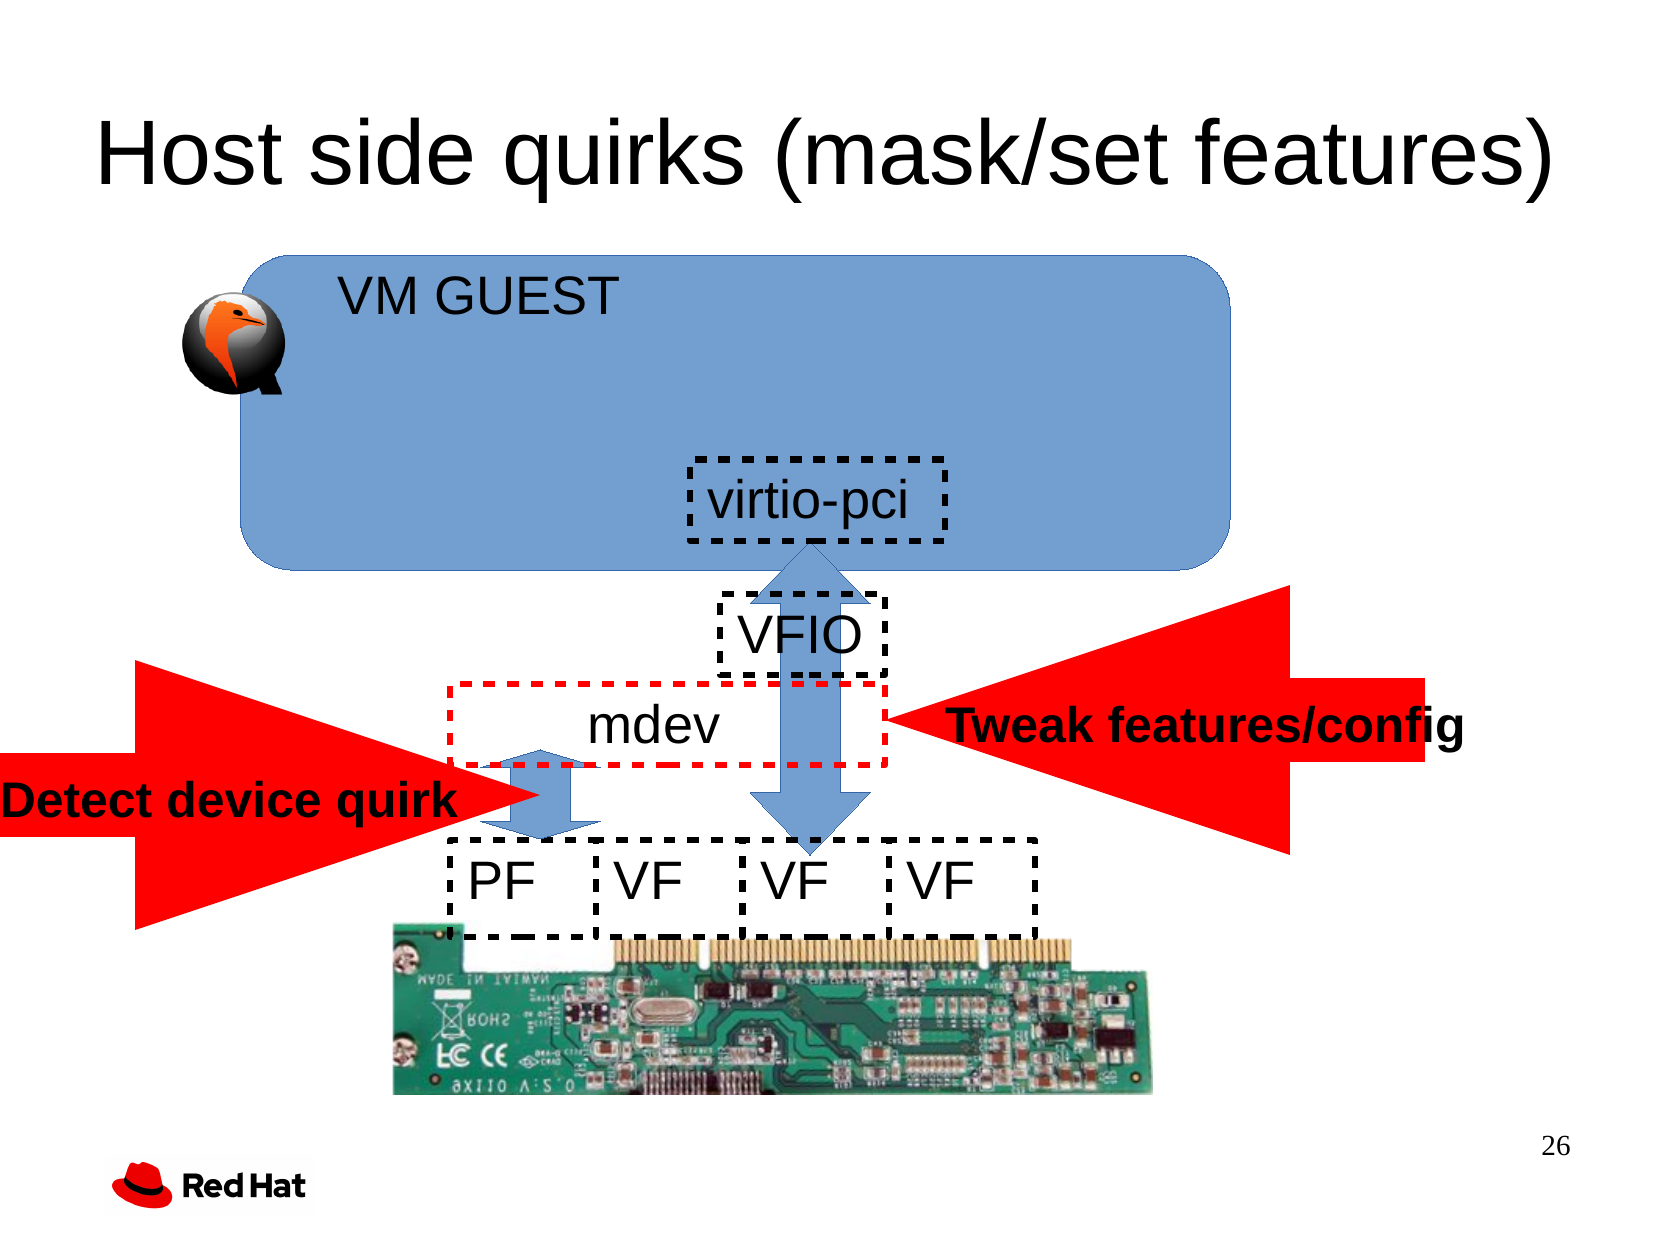

# Host side quirks (mask/set features)
VM GUEST
virtio-pci
VFIO
 mdev
Tweak features/config
Detect device quirk
PF
VF
VF
VF
26